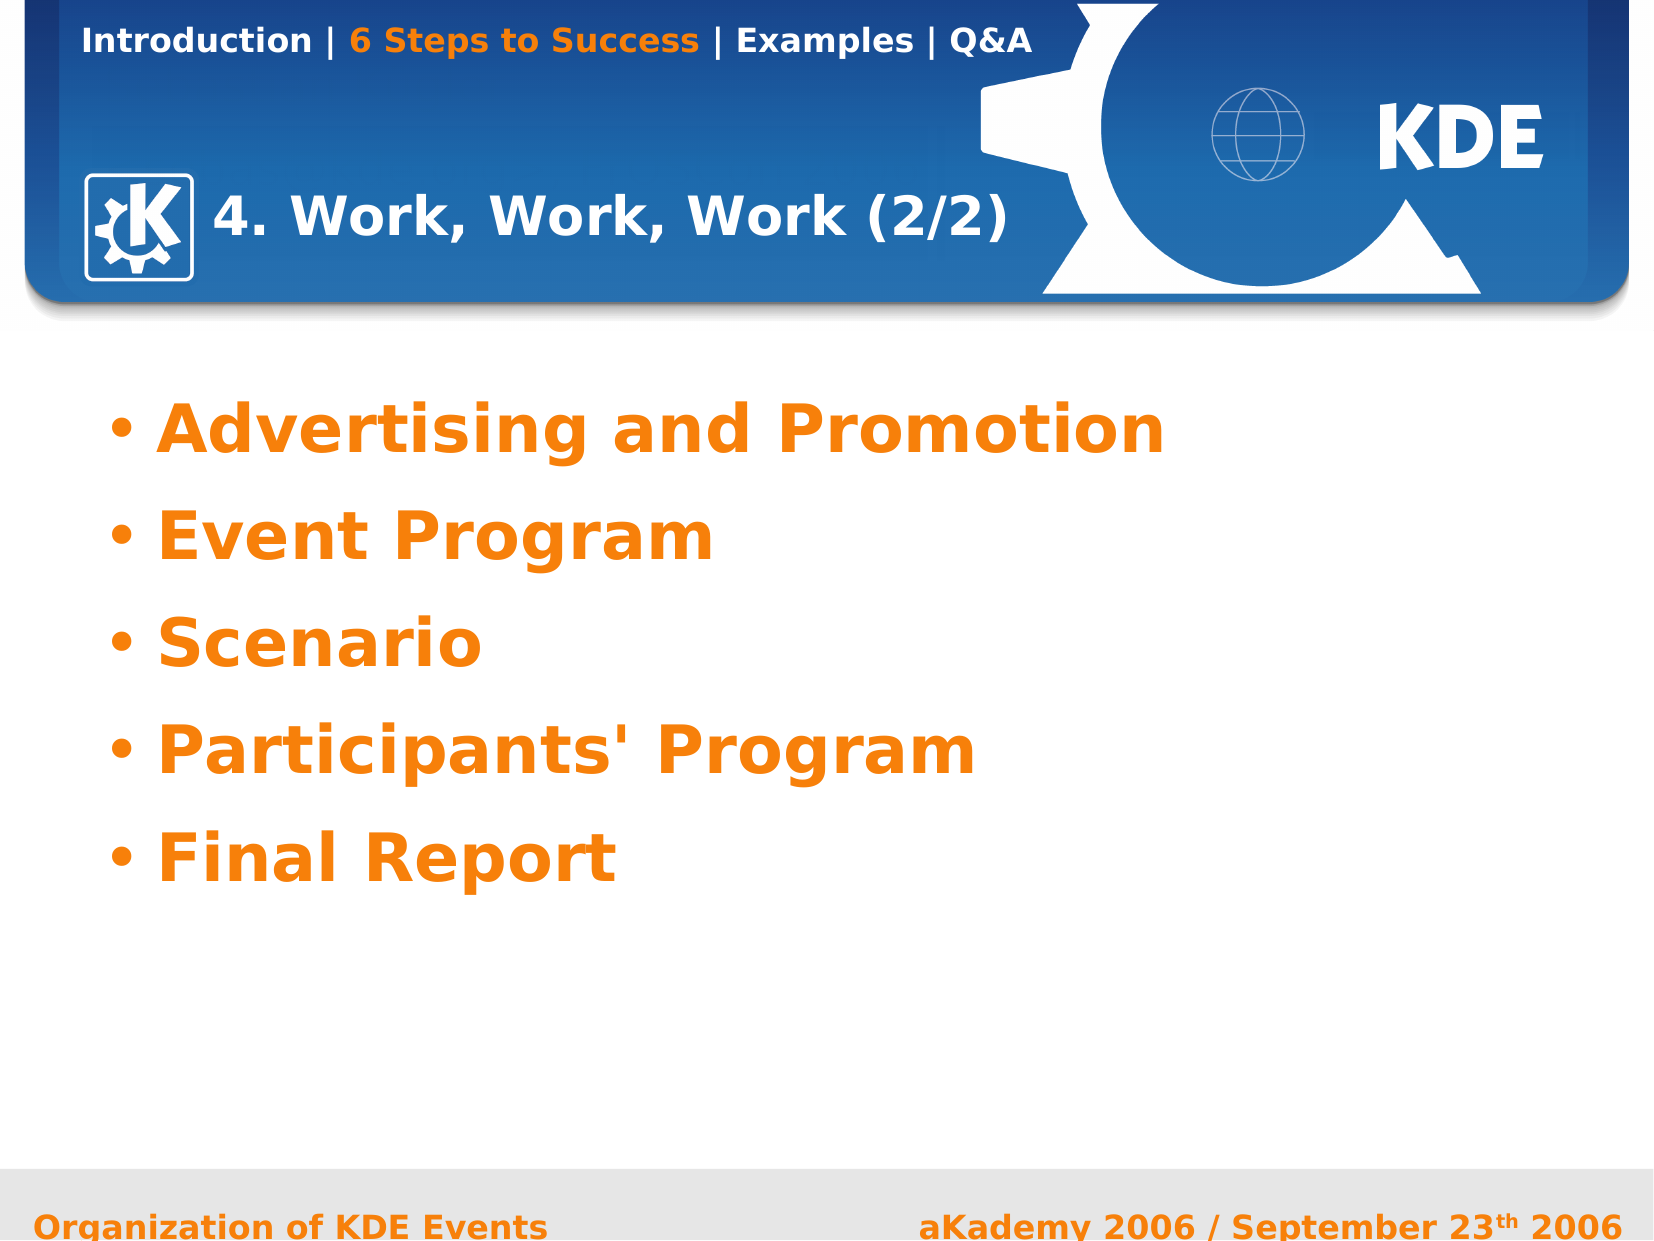

Introduction | 6 Steps to Success | Examples | Q&A
# 4. Work, Work, Work (2/2)
Advertising and Promotion
Event Program
Scenario
Participants' Program
Final Report